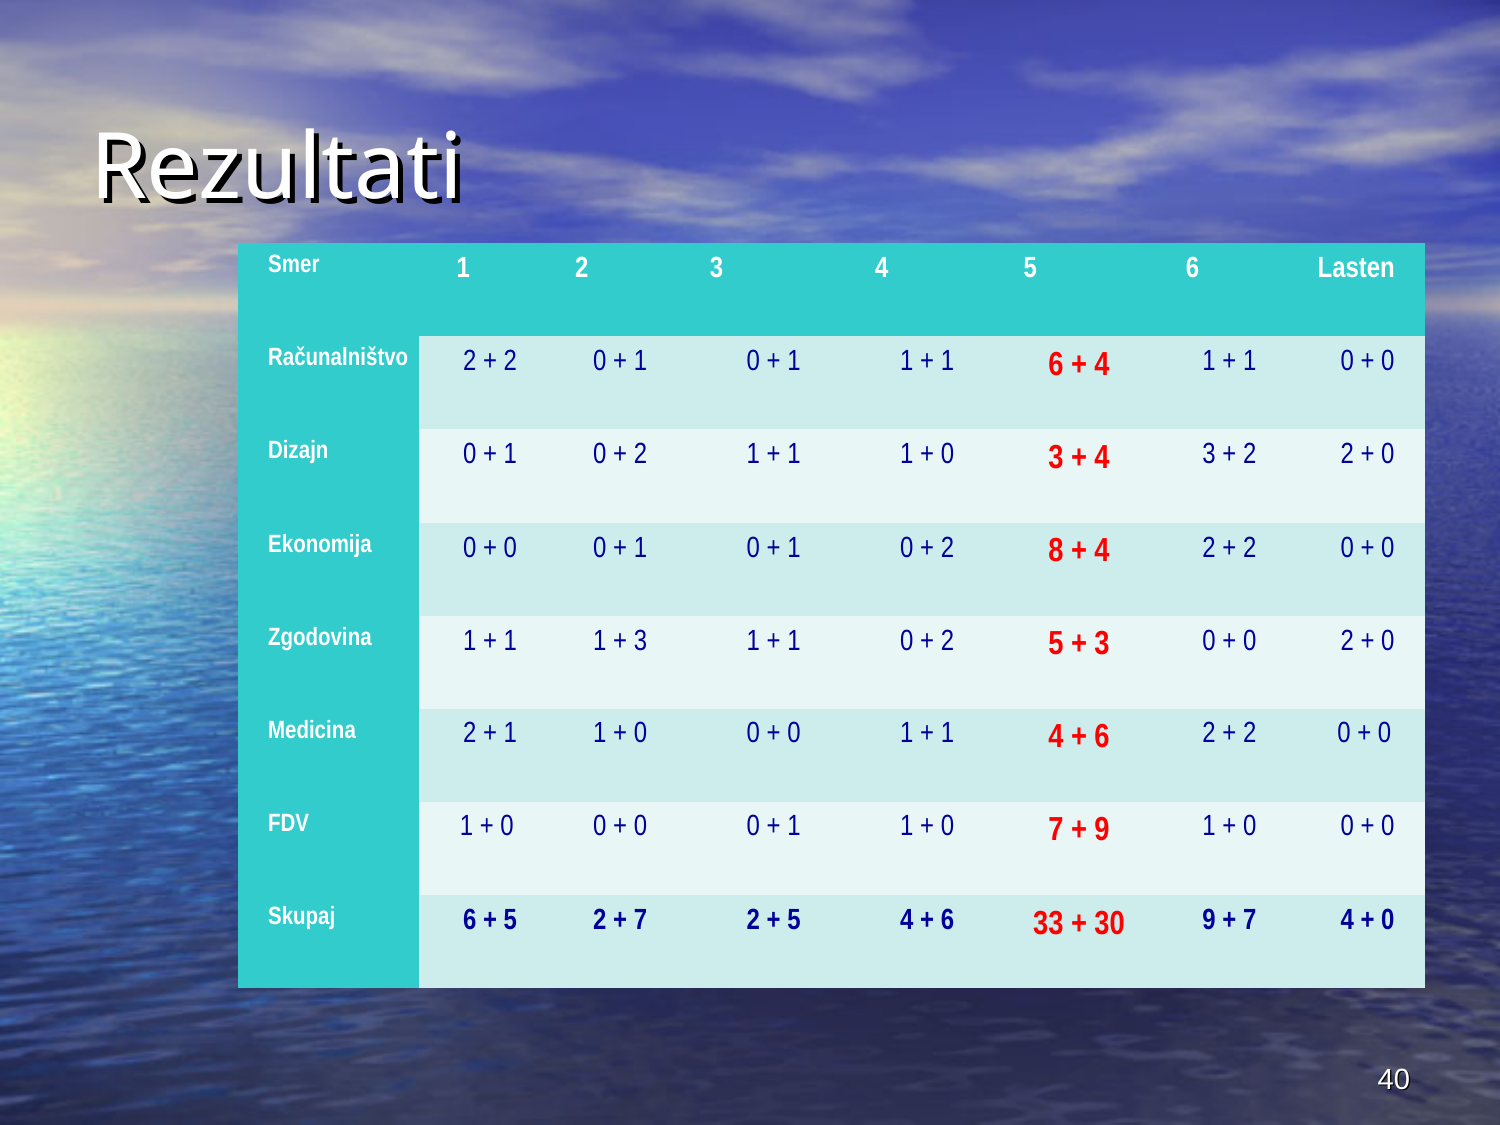

# Rezultati
| Smer | 1 | 2 | 3 | 4 | 5 | 6 | Lasten |
| --- | --- | --- | --- | --- | --- | --- | --- |
| Računalništvo | 2 + 2 | 0 + 1 | 0 + 1 | 1 + 1 | 6 + 4 | 1 + 1 | 0 + 0 |
| Dizajn | 0 + 1 | 0 + 2 | 1 + 1 | 1 + 0 | 3 + 4 | 3 + 2 | 2 + 0 |
| Ekonomija | 0 + 0 | 0 + 1 | 0 + 1 | 0 + 2 | 8 + 4 | 2 + 2 | 0 + 0 |
| Zgodovina | 1 + 1 | 1 + 3 | 1 + 1 | 0 + 2 | 5 + 3 | 0 + 0 | 2 + 0 |
| Medicina | 2 + 1 | 1 + 0 | 0 + 0 | 1 + 1 | 4 + 6 | 2 + 2 | 0 + 0 |
| FDV | 1 + 0 | 0 + 0 | 0 + 1 | 1 + 0 | 7 + 9 | 1 + 0 | 0 + 0 |
| Skupaj | 6 + 5 | 2 + 7 | 2 + 5 | 4 + 6 | 33 + 30 | 9 + 7 | 4 + 0 |